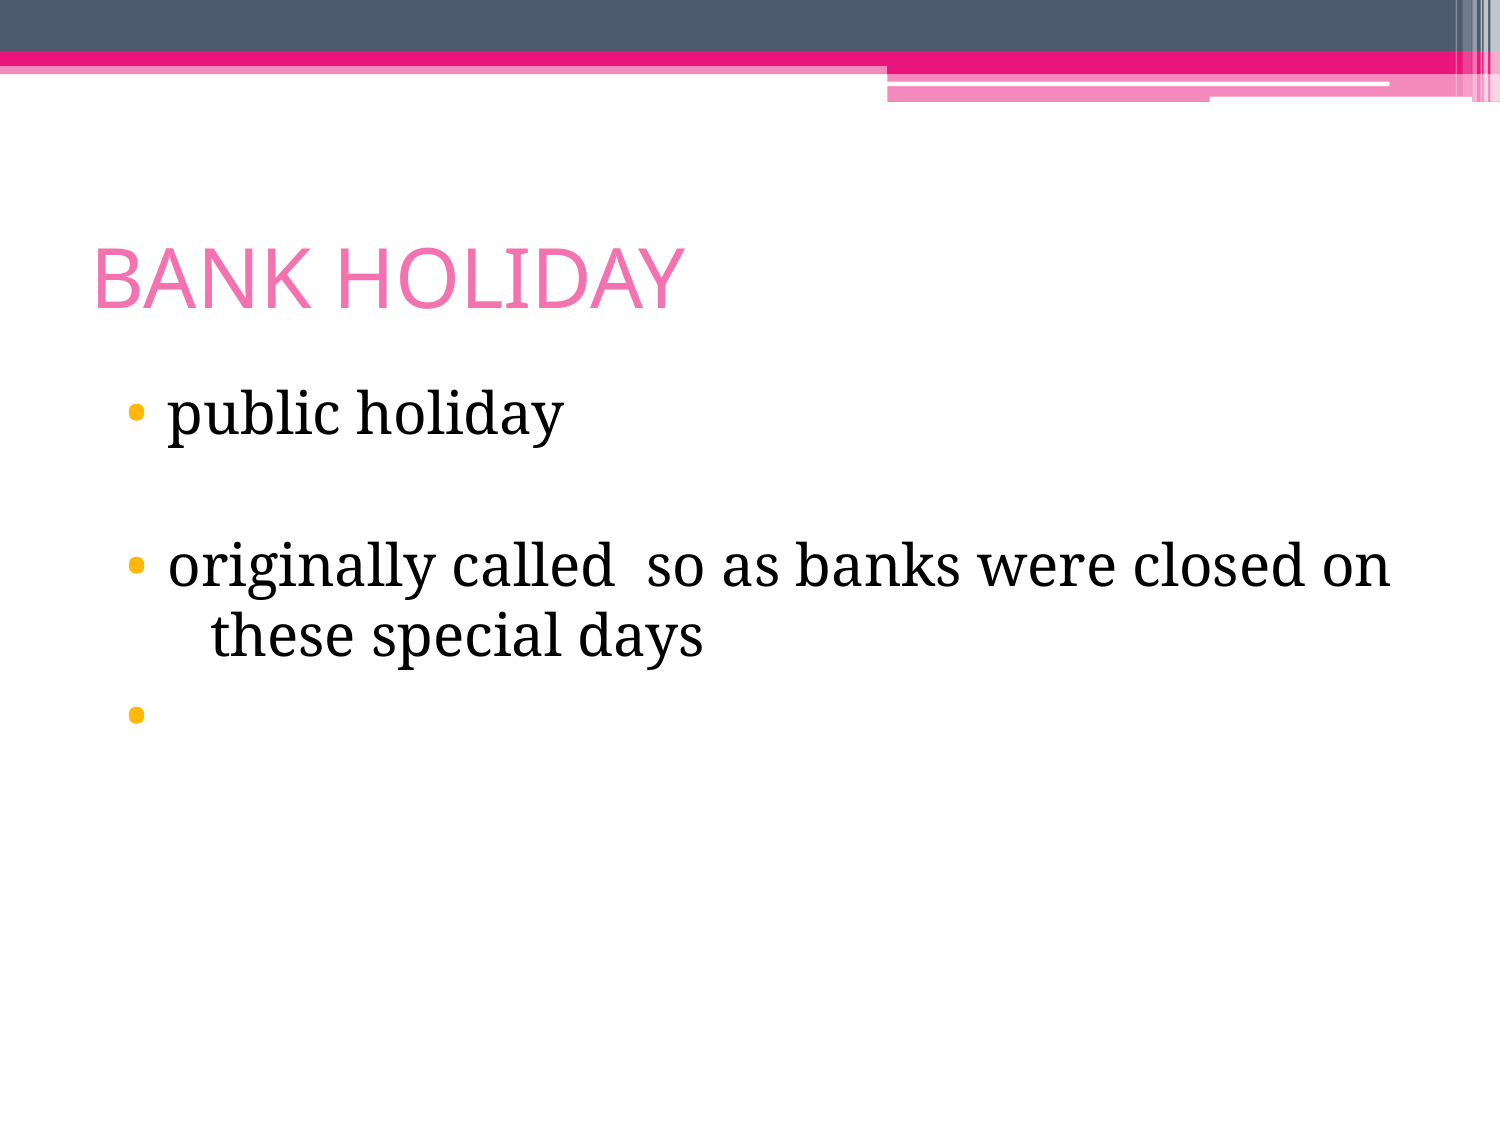

# BANK HOLIDAY
public holiday
originally called so as banks were closed on these special days